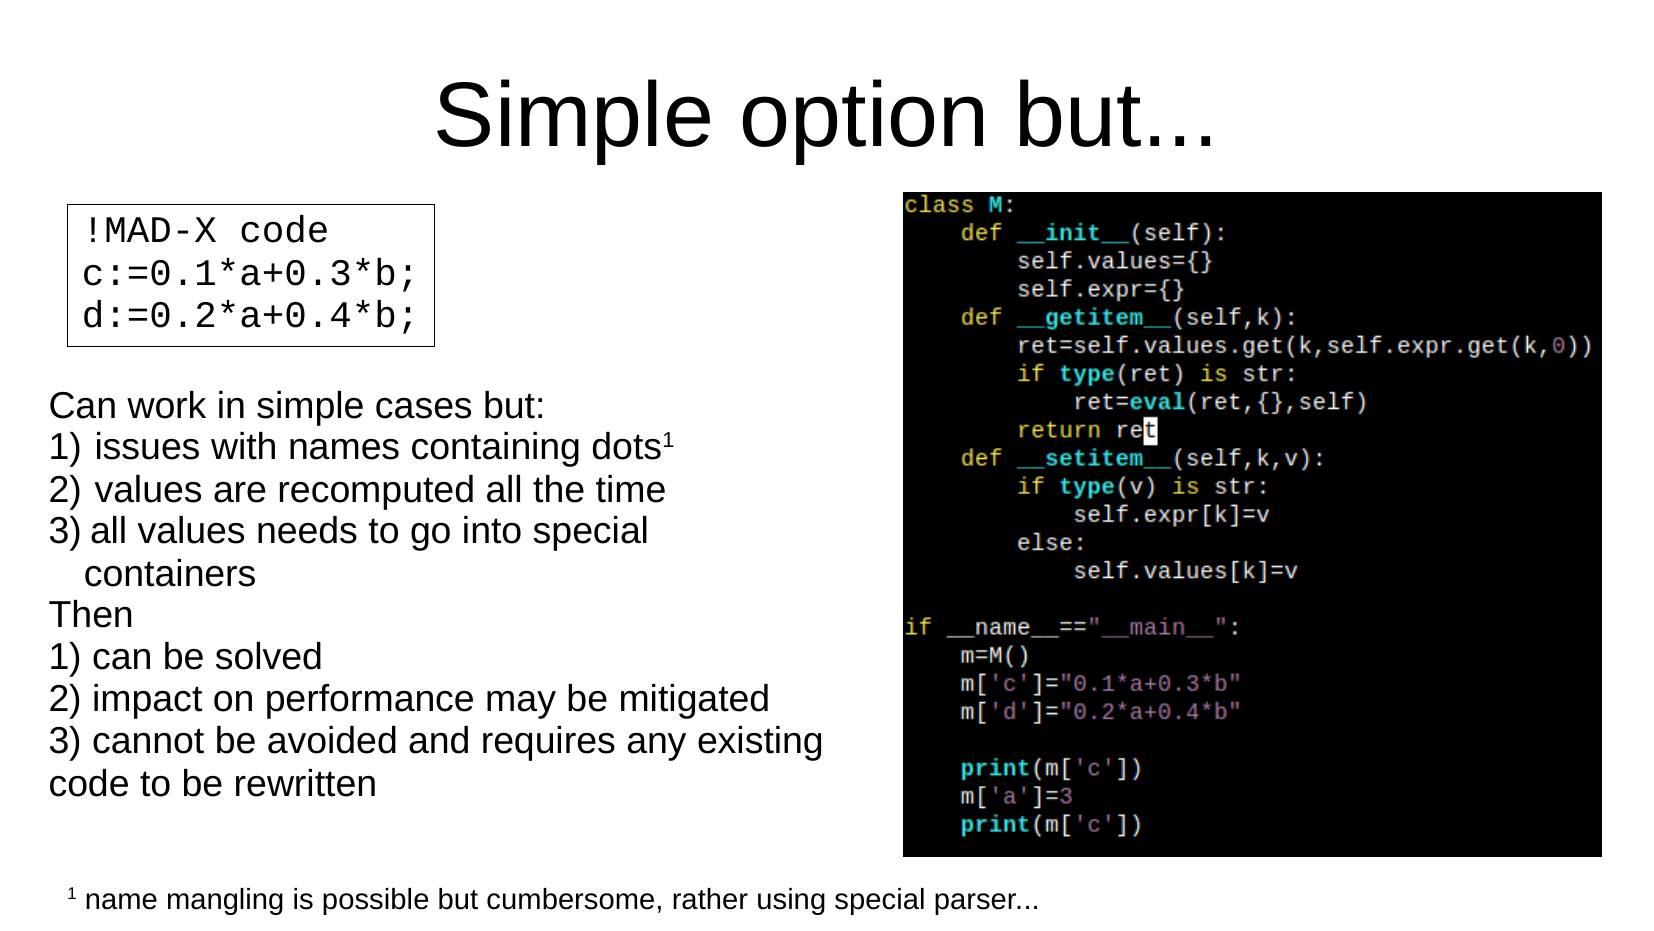

# Simple option but...
!MAD-X code
c:=0.1*a+0.3*b;
d:=0.2*a+0.4*b;
Can work in simple cases but:
 issues with names containing dots1
 values are recomputed all the time
 all values needs to go into special containers
Then
1) can be solved
2) impact on performance may be mitigated
3) cannot be avoided and requires any existing code to be rewritten
1 name mangling is possible but cumbersome, rather using special parser...